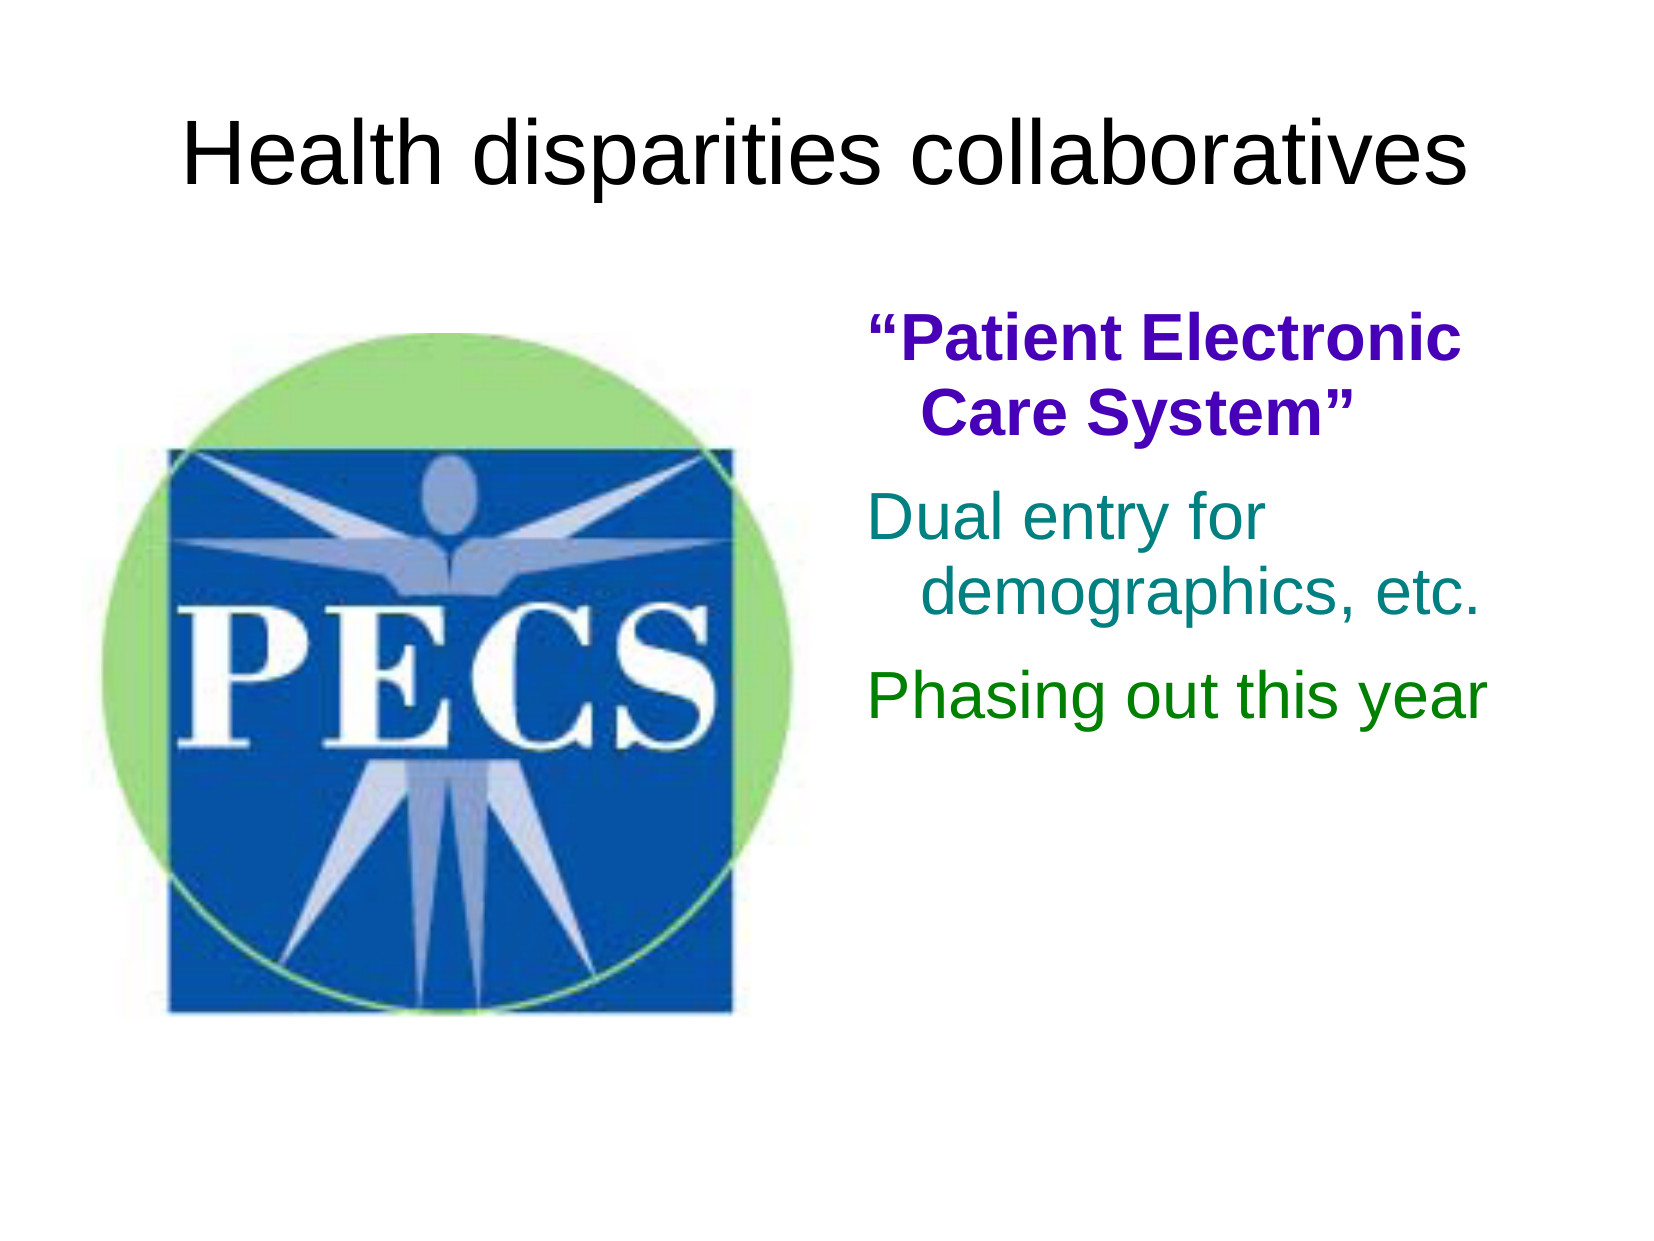

# Health disparities collaboratives
“Patient Electronic Care System”
Dual entry for demographics, etc.
Phasing out this year